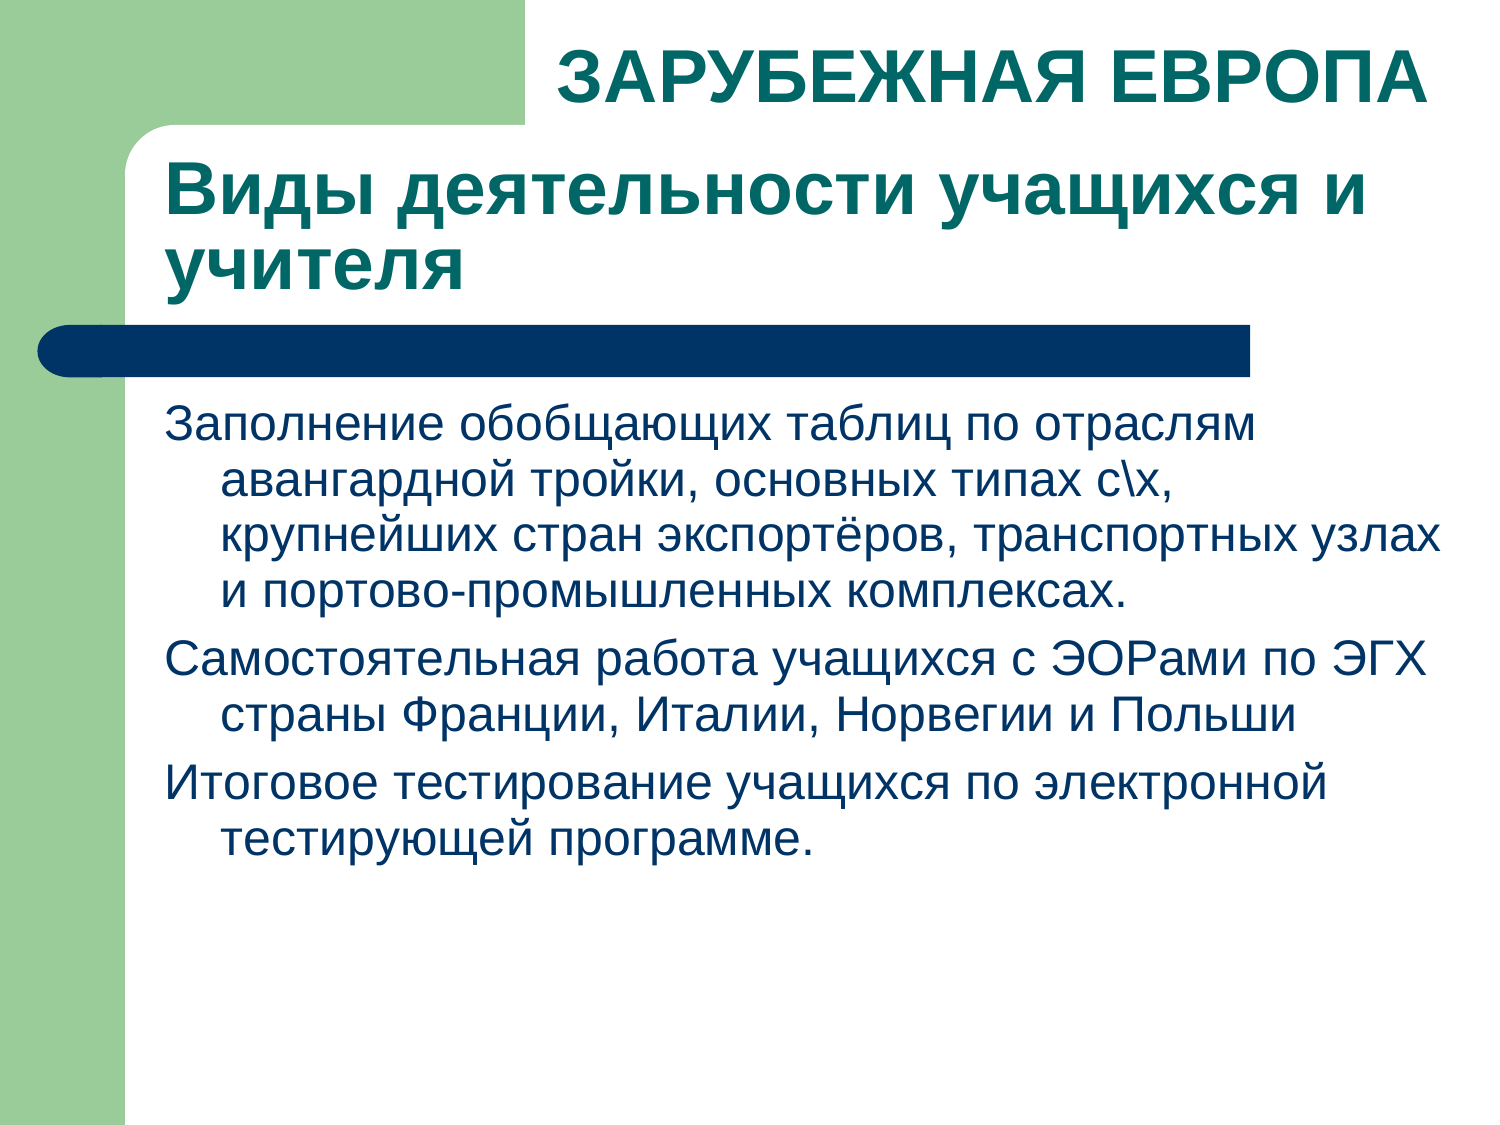

ЗАРУБЕЖНАЯ ЕВРОПА
Виды деятельности учащихся и учителя
# Заполнение обобщающих таблиц по отраслям авангардной тройки, основных типах с\х, крупнейших стран экспортёров, транспортных узлах и портово-промышленных комплексах.
Самостоятельная работа учащихся с ЭОРами по ЭГХ страны Франции, Италии, Норвегии и Польши
Итоговое тестирование учащихся по электронной тестирующей программе.